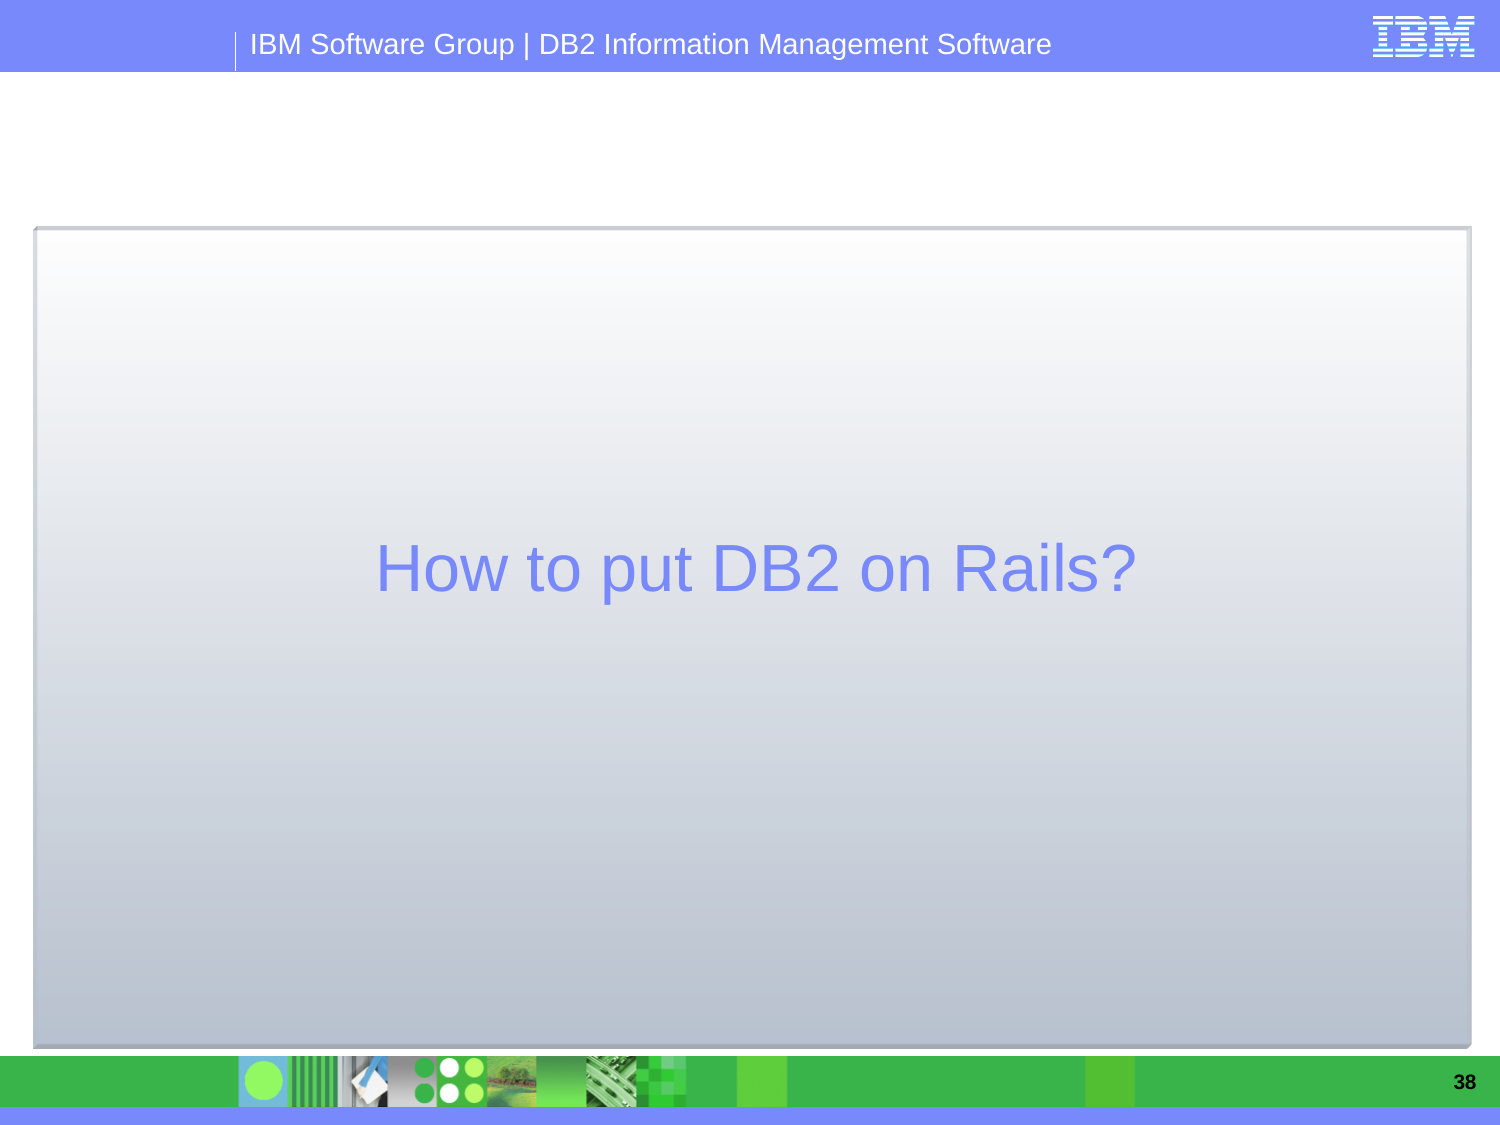

# How to put DB2 on Rails?
38